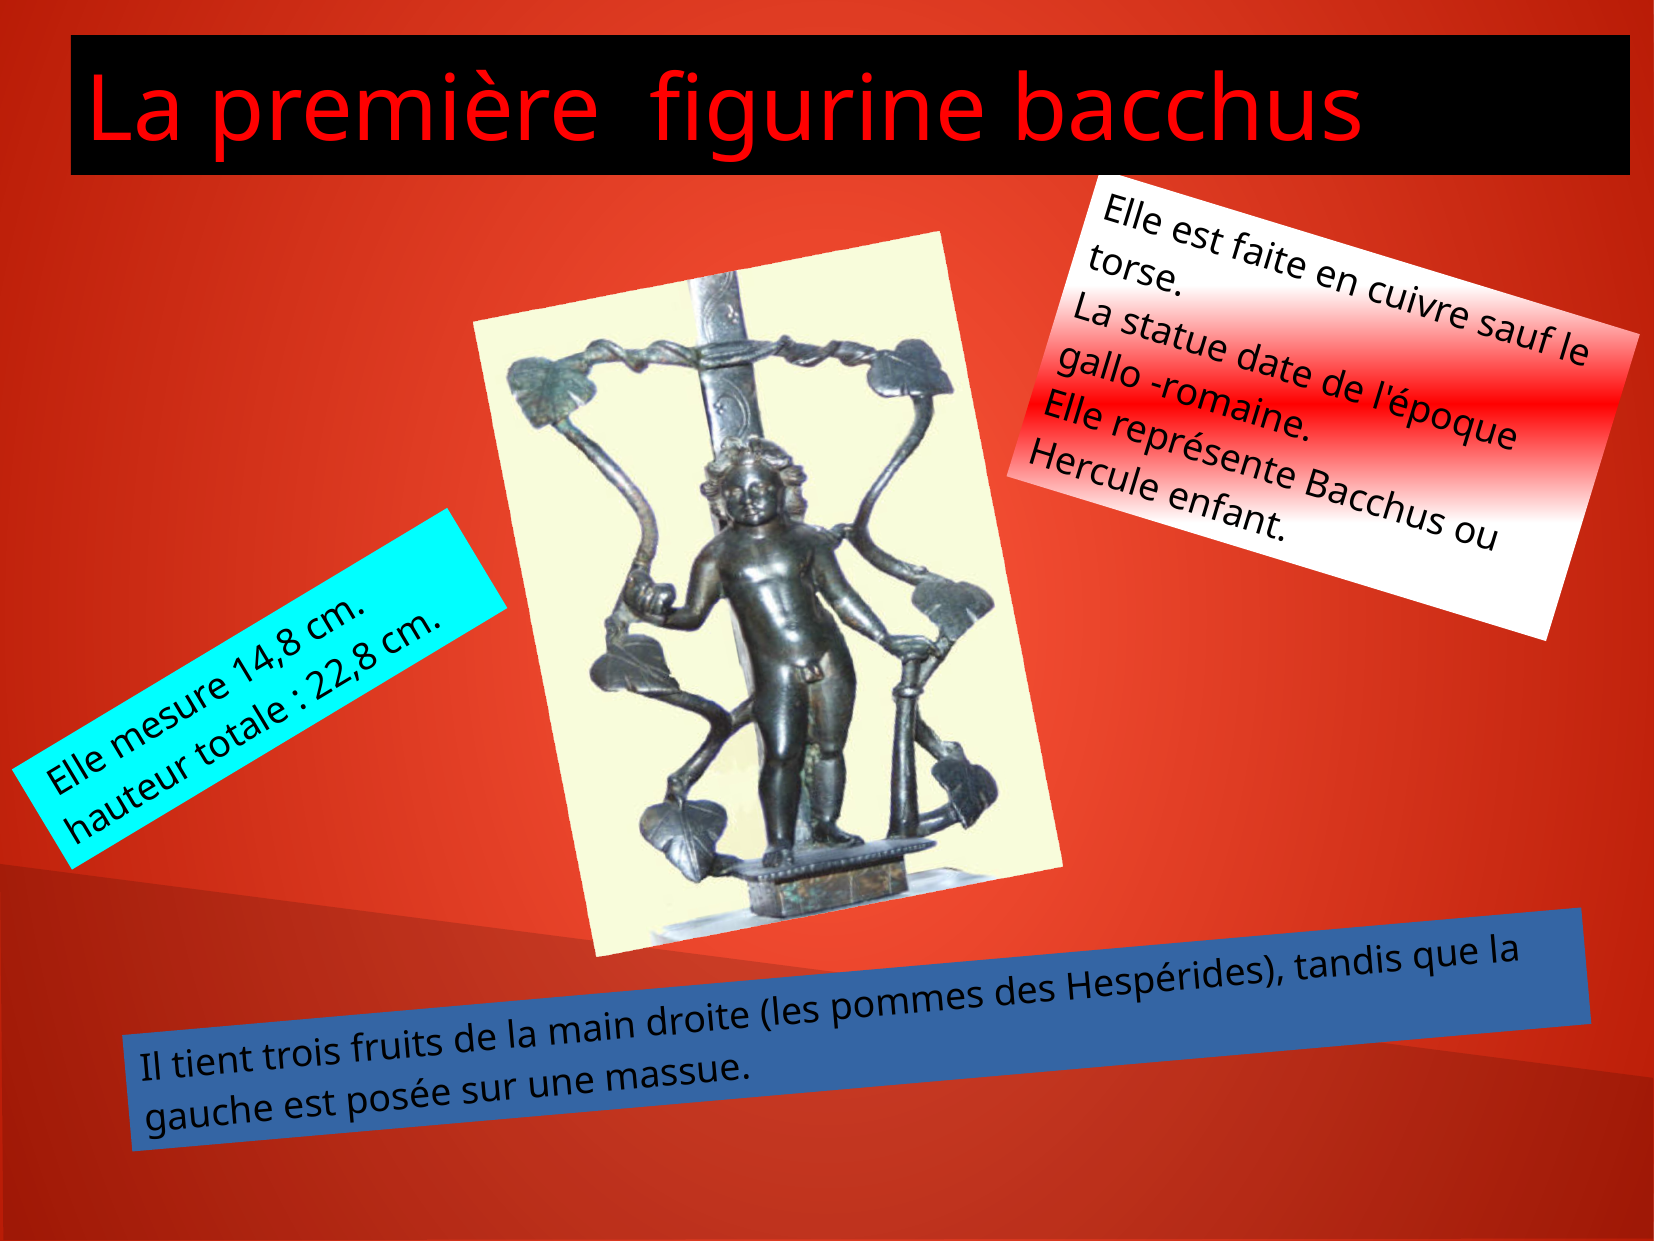

La première figurine bacchus
Elle est faite en cuivre sauf le torse.
La statue date de l'époque gallo -romaine.
Elle représente Bacchus ou Hercule enfant.
 Elle mesure 14,8 cm. hauteur totale : 22,8 cm.
Il tient trois fruits de la main droite (les pommes des Hespérides), tandis que la gauche est posée sur une massue.